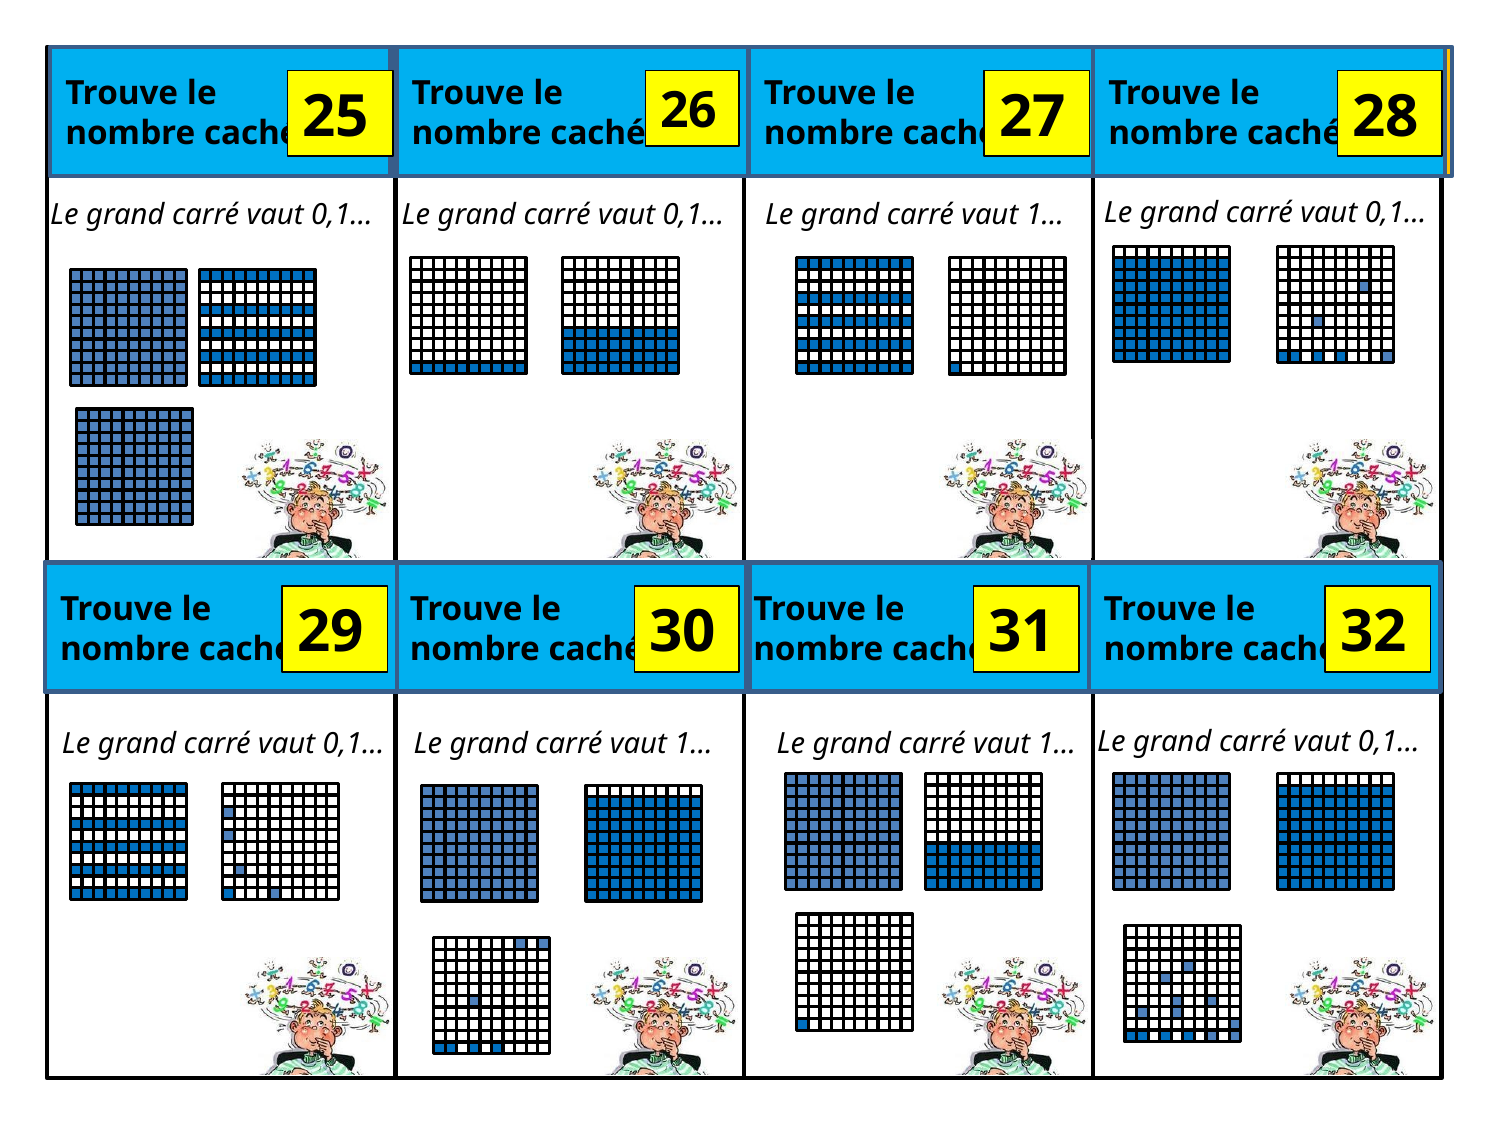

Trouve le nombre caché
Trouve le
nombre caché
Trouve le nombre caché
Trouve le nombre caché
Trouve le nombre caché
Trouve le
nombre caché
Trouve le nombre caché
Trouve le nombre caché
Trouve le nombre caché
Trouve le nombre caché
Trouve le nombre caché
Trouve le
nombre caché
Trouve le nombre caché
Trouve le
nombre caché
Trouve le nombre caché
Trouve le nombre caché
25
26
27
28
29
30
31
32
Le grand carré vaut 0,1…
Le grand carré vaut 0,1…
Le grand carré vaut 0,1…
Le grand carré vaut 1…
Trouve le nombre caché
Trouve le nombre caché
Trouve le
nombre caché
Trouve le nombre caché
Trouve le nombre caché
Trouve le
nombre caché
Trouve le nombre caché
Trouve le
nombre caché
Trouve le
nombre caché
Le grand carré vaut 0,1…
Le grand carré vaut 0,1…
Le grand carré vaut 1…
Le grand carré vaut 1…